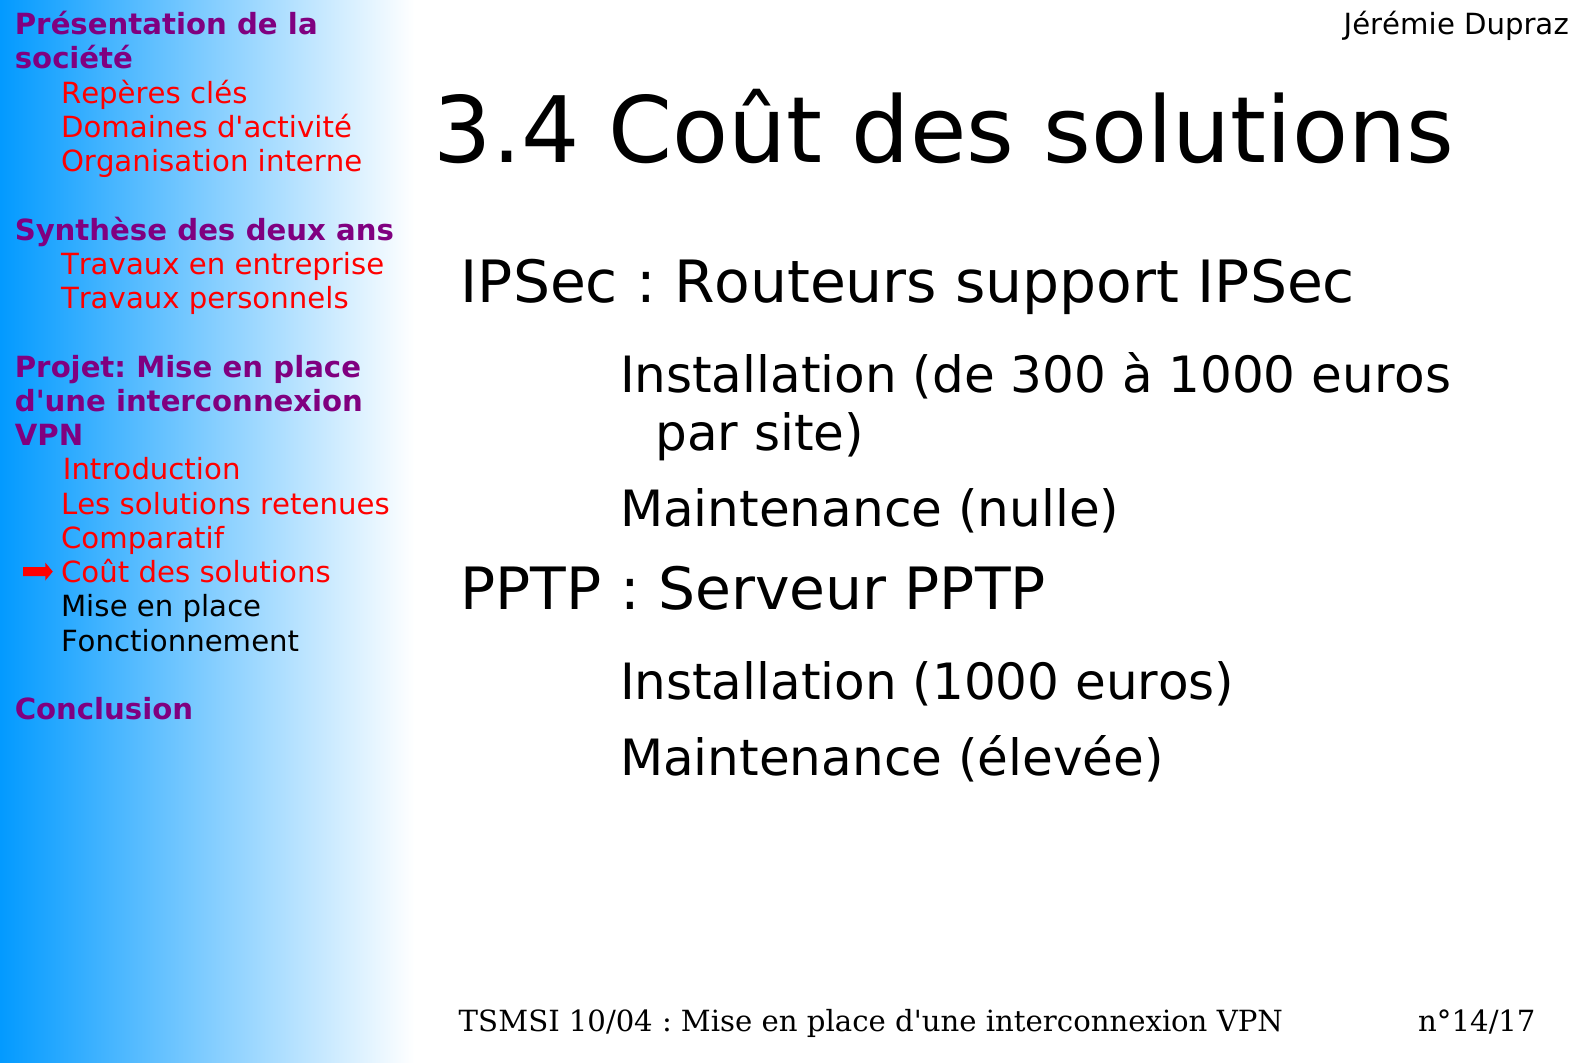

Présentation de la société
 Repères clés
 Domaines d'activité
 Organisation interne
Synthèse des deux ans
 Travaux en entreprise
 Travaux personnels
Projet: Mise en place d'une interconnexion VPN
 Introduction
 Les solutions retenues
 Comparatif
 Coût des solutions
 Mise en place
 Fonctionnement
Conclusion
# 3.4 Coût des solutions
IPSec : Routeurs support IPSec
Installation (de 300 à 1000 euros par site)
Maintenance (nulle)
PPTP : Serveur PPTP
Installation (1000 euros)
Maintenance (élevée)
TSMSI 10/04 : Mise en place d'une interconnexion VPN
14